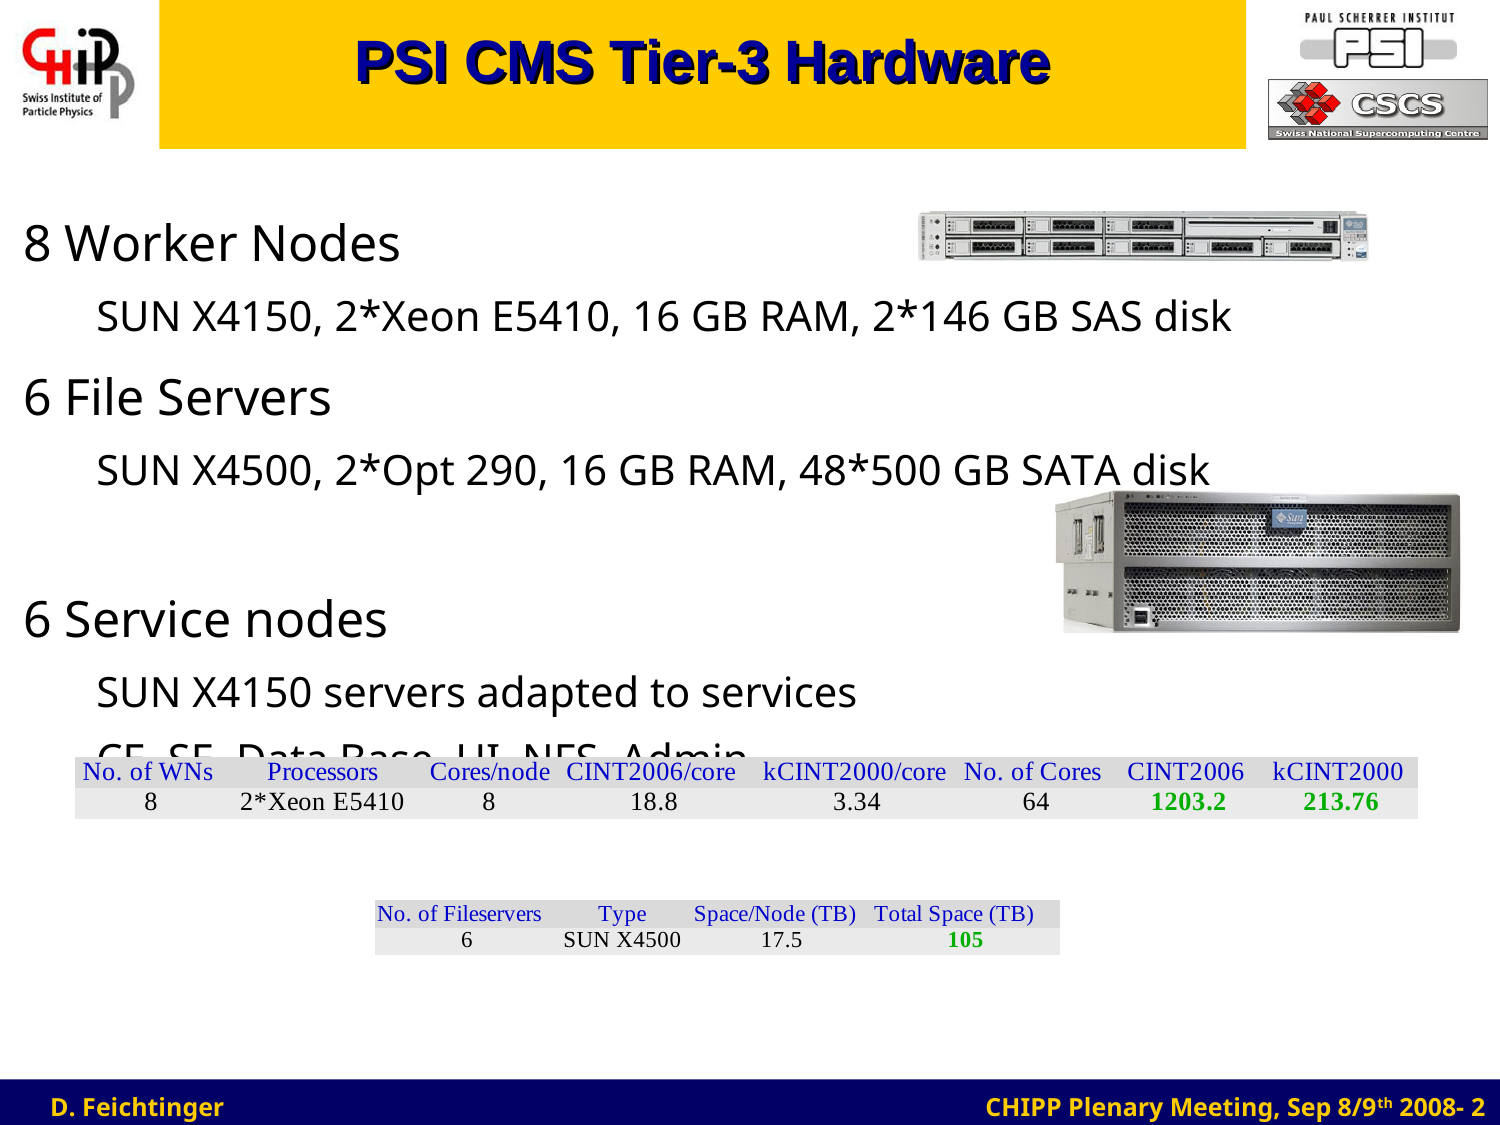

# PSI CMS Tier-3 Hardware
8 Worker Nodes
SUN X4150, 2*Xeon E5410, 16 GB RAM, 2*146 GB SAS disk
6 File Servers
SUN X4500, 2*Opt 290, 16 GB RAM, 48*500 GB SATA disk
6 Service nodes
SUN X4150 servers adapted to services
CE, SE, Data Base, UI, NFS, Admin